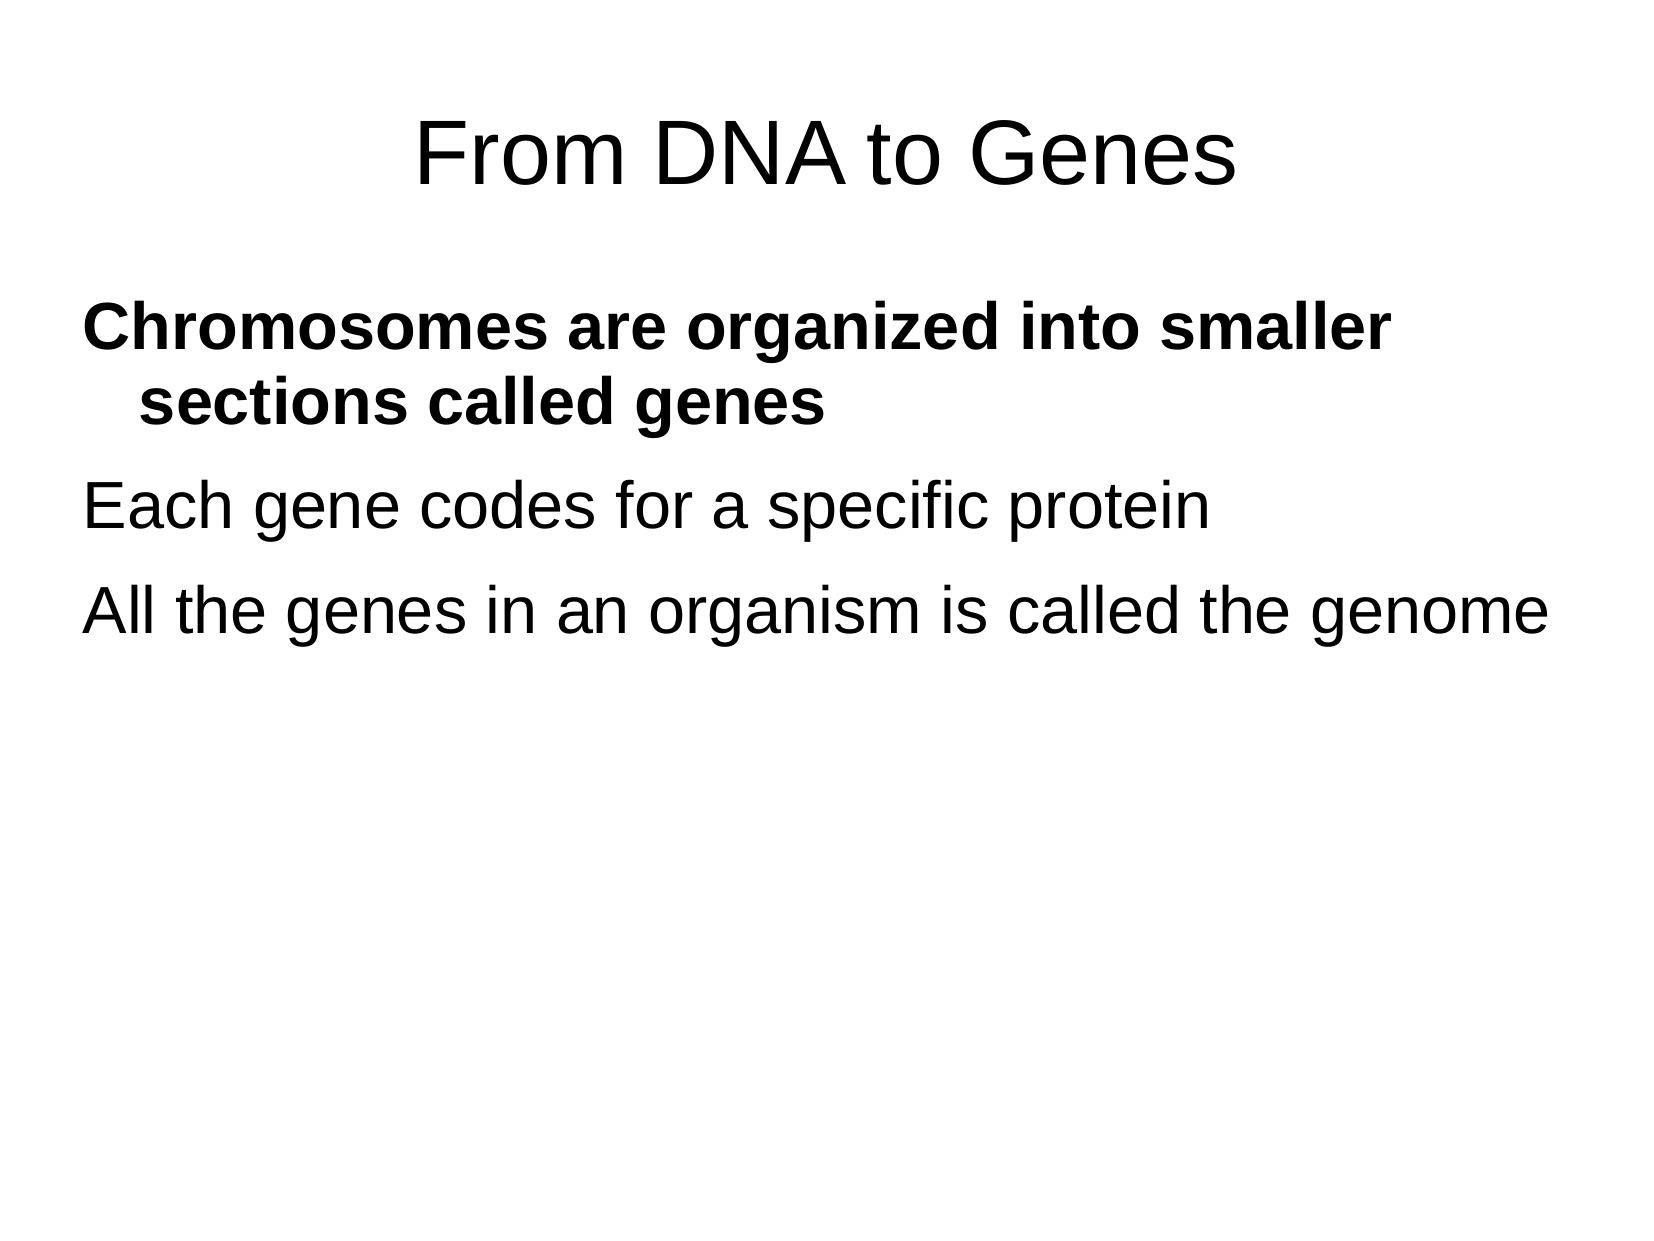

# From DNA to Genes
Chromosomes are organized into smaller sections called genes
Each gene codes for a specific protein
All the genes in an organism is called the genome